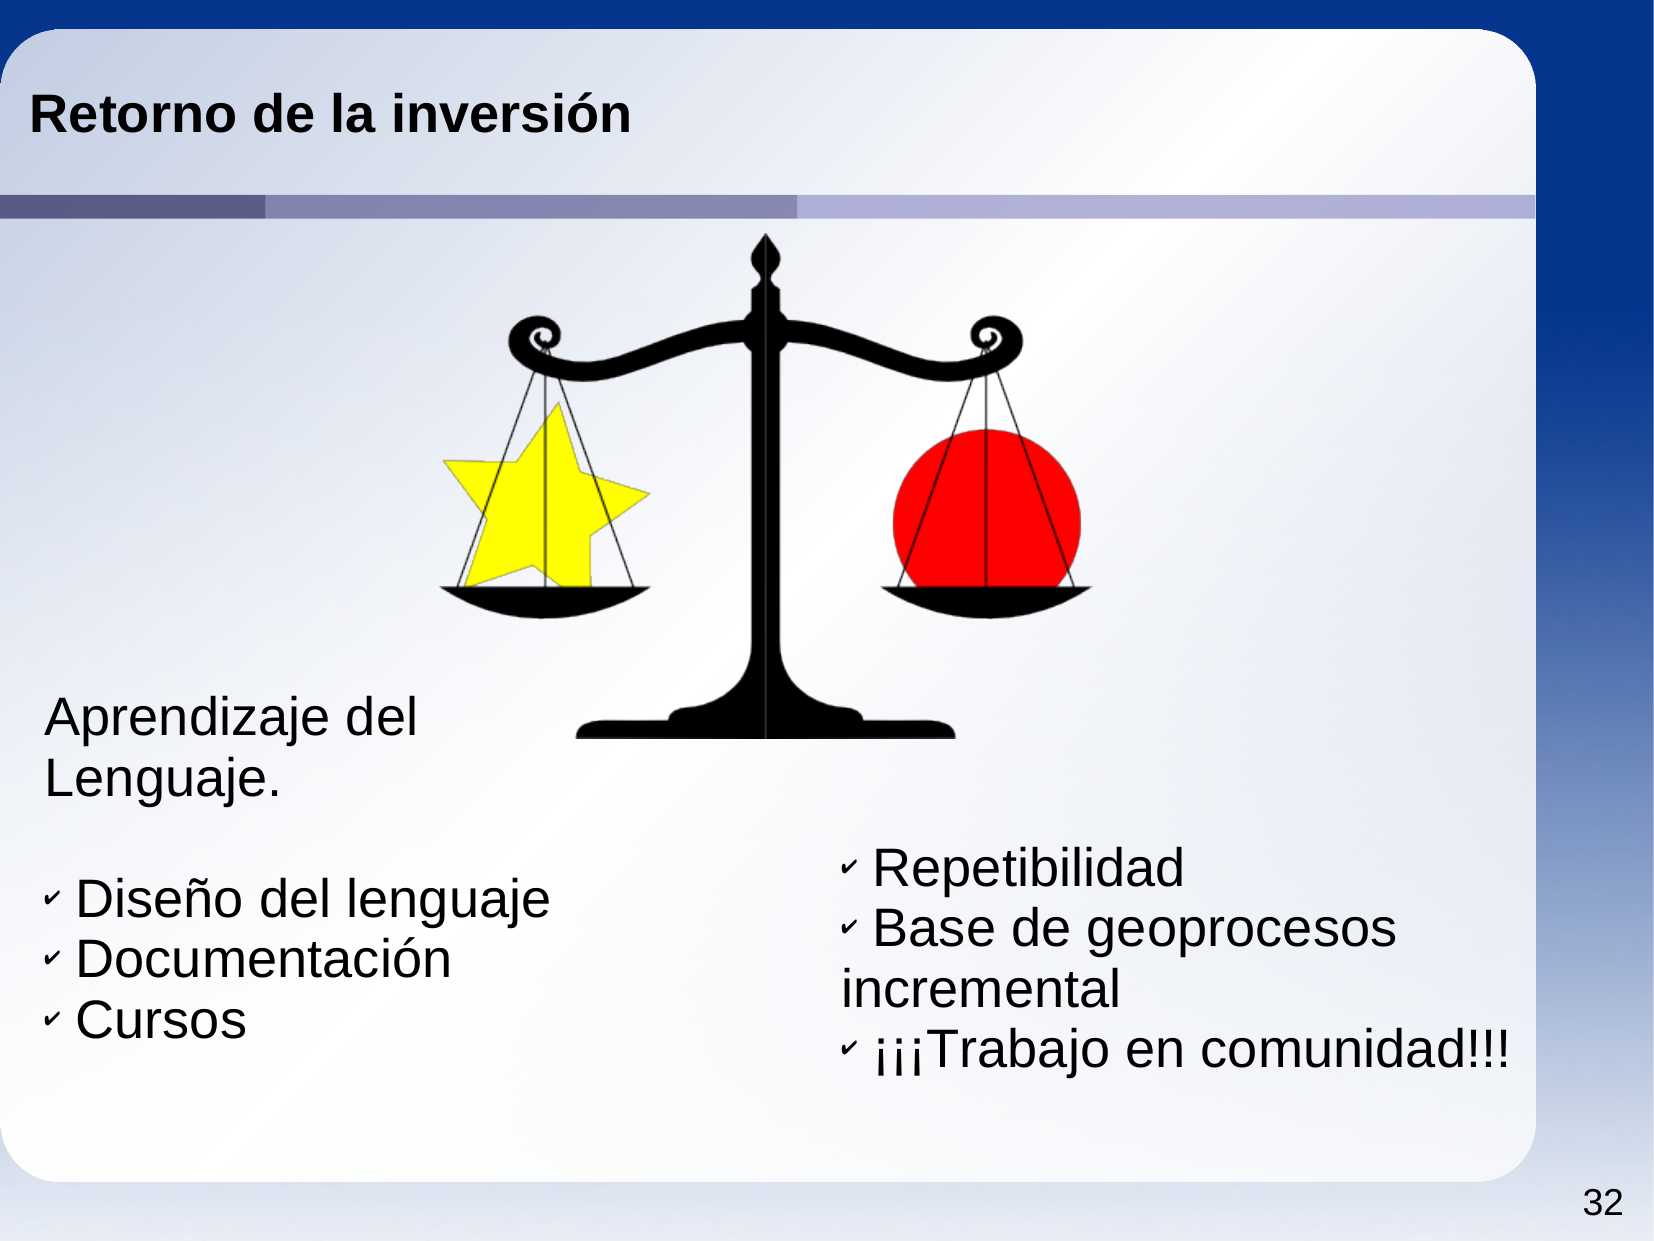

# Retorno de la inversión
Aprendizaje del
Lenguaje.
 Diseño del lenguaje
 Documentación
 Cursos
 Repetibilidad
 Base de geoprocesos incremental
 ¡¡¡Trabajo en comunidad!!!
32